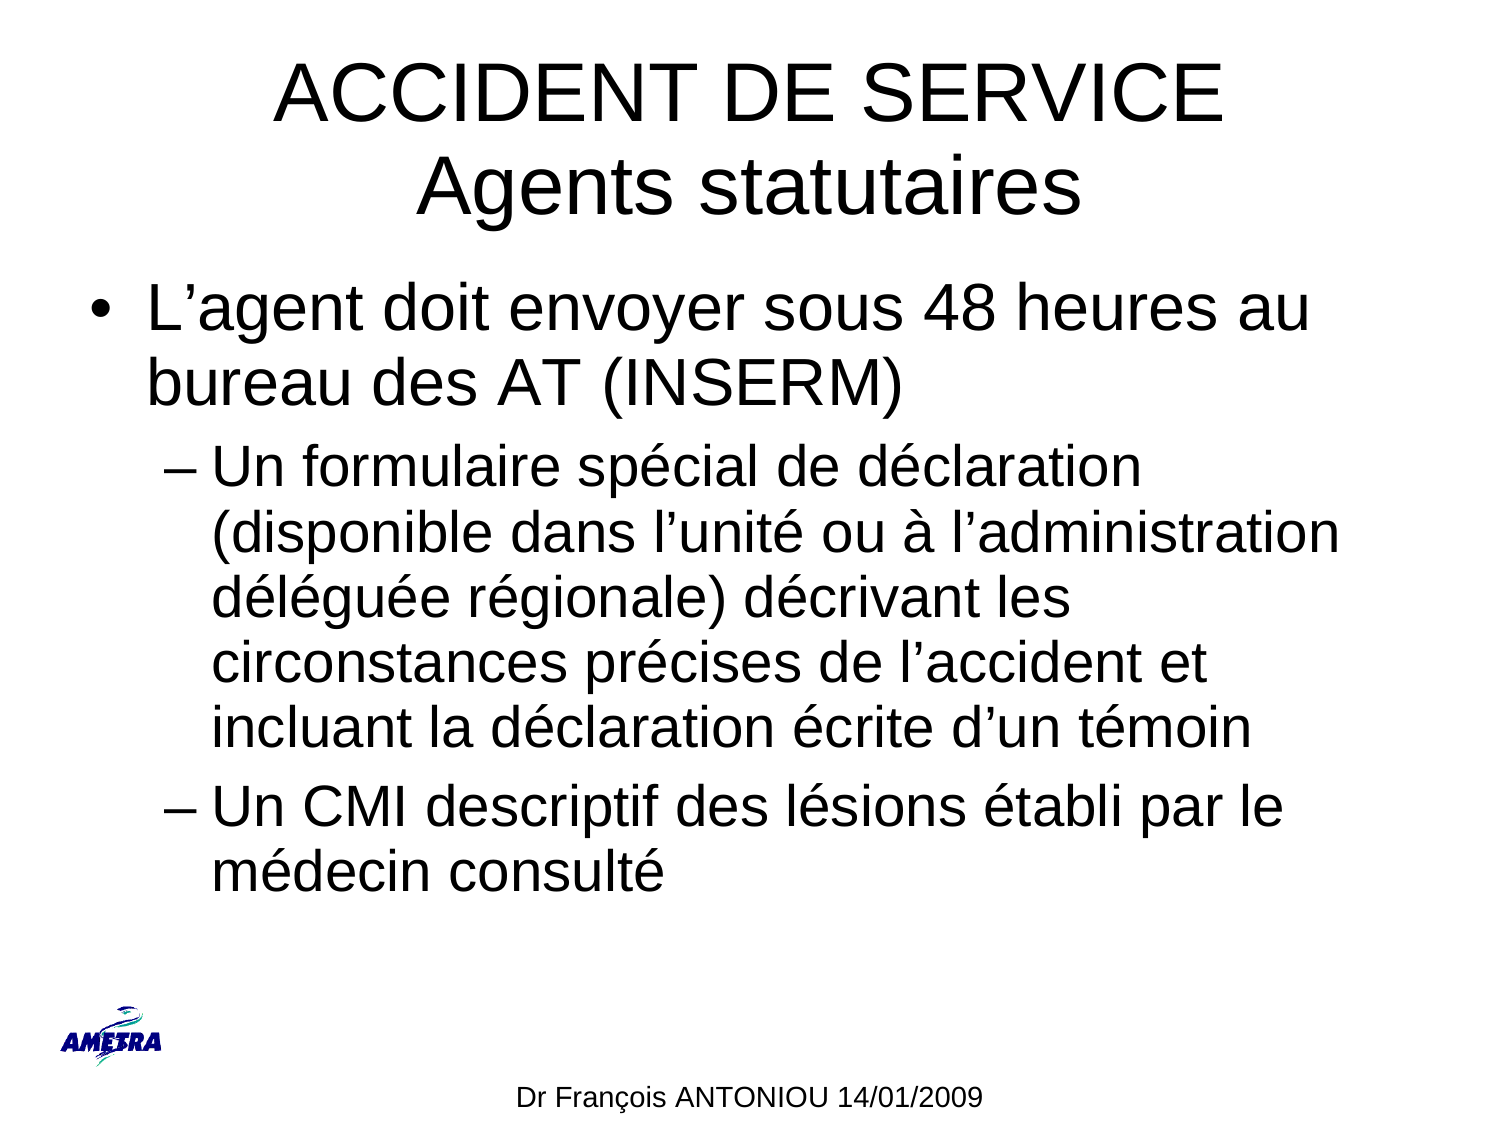

# ACCIDENT DE SERVICE Agents statutaires
L’agent doit envoyer sous 48 heures au bureau des AT (INSERM)
Un formulaire spécial de déclaration (disponible dans l’unité ou à l’administration déléguée régionale) décrivant les circonstances précises de l’accident et incluant la déclaration écrite d’un témoin
Un CMI descriptif des lésions établi par le médecin consulté
Dr François ANTONIOU 14/01/2009